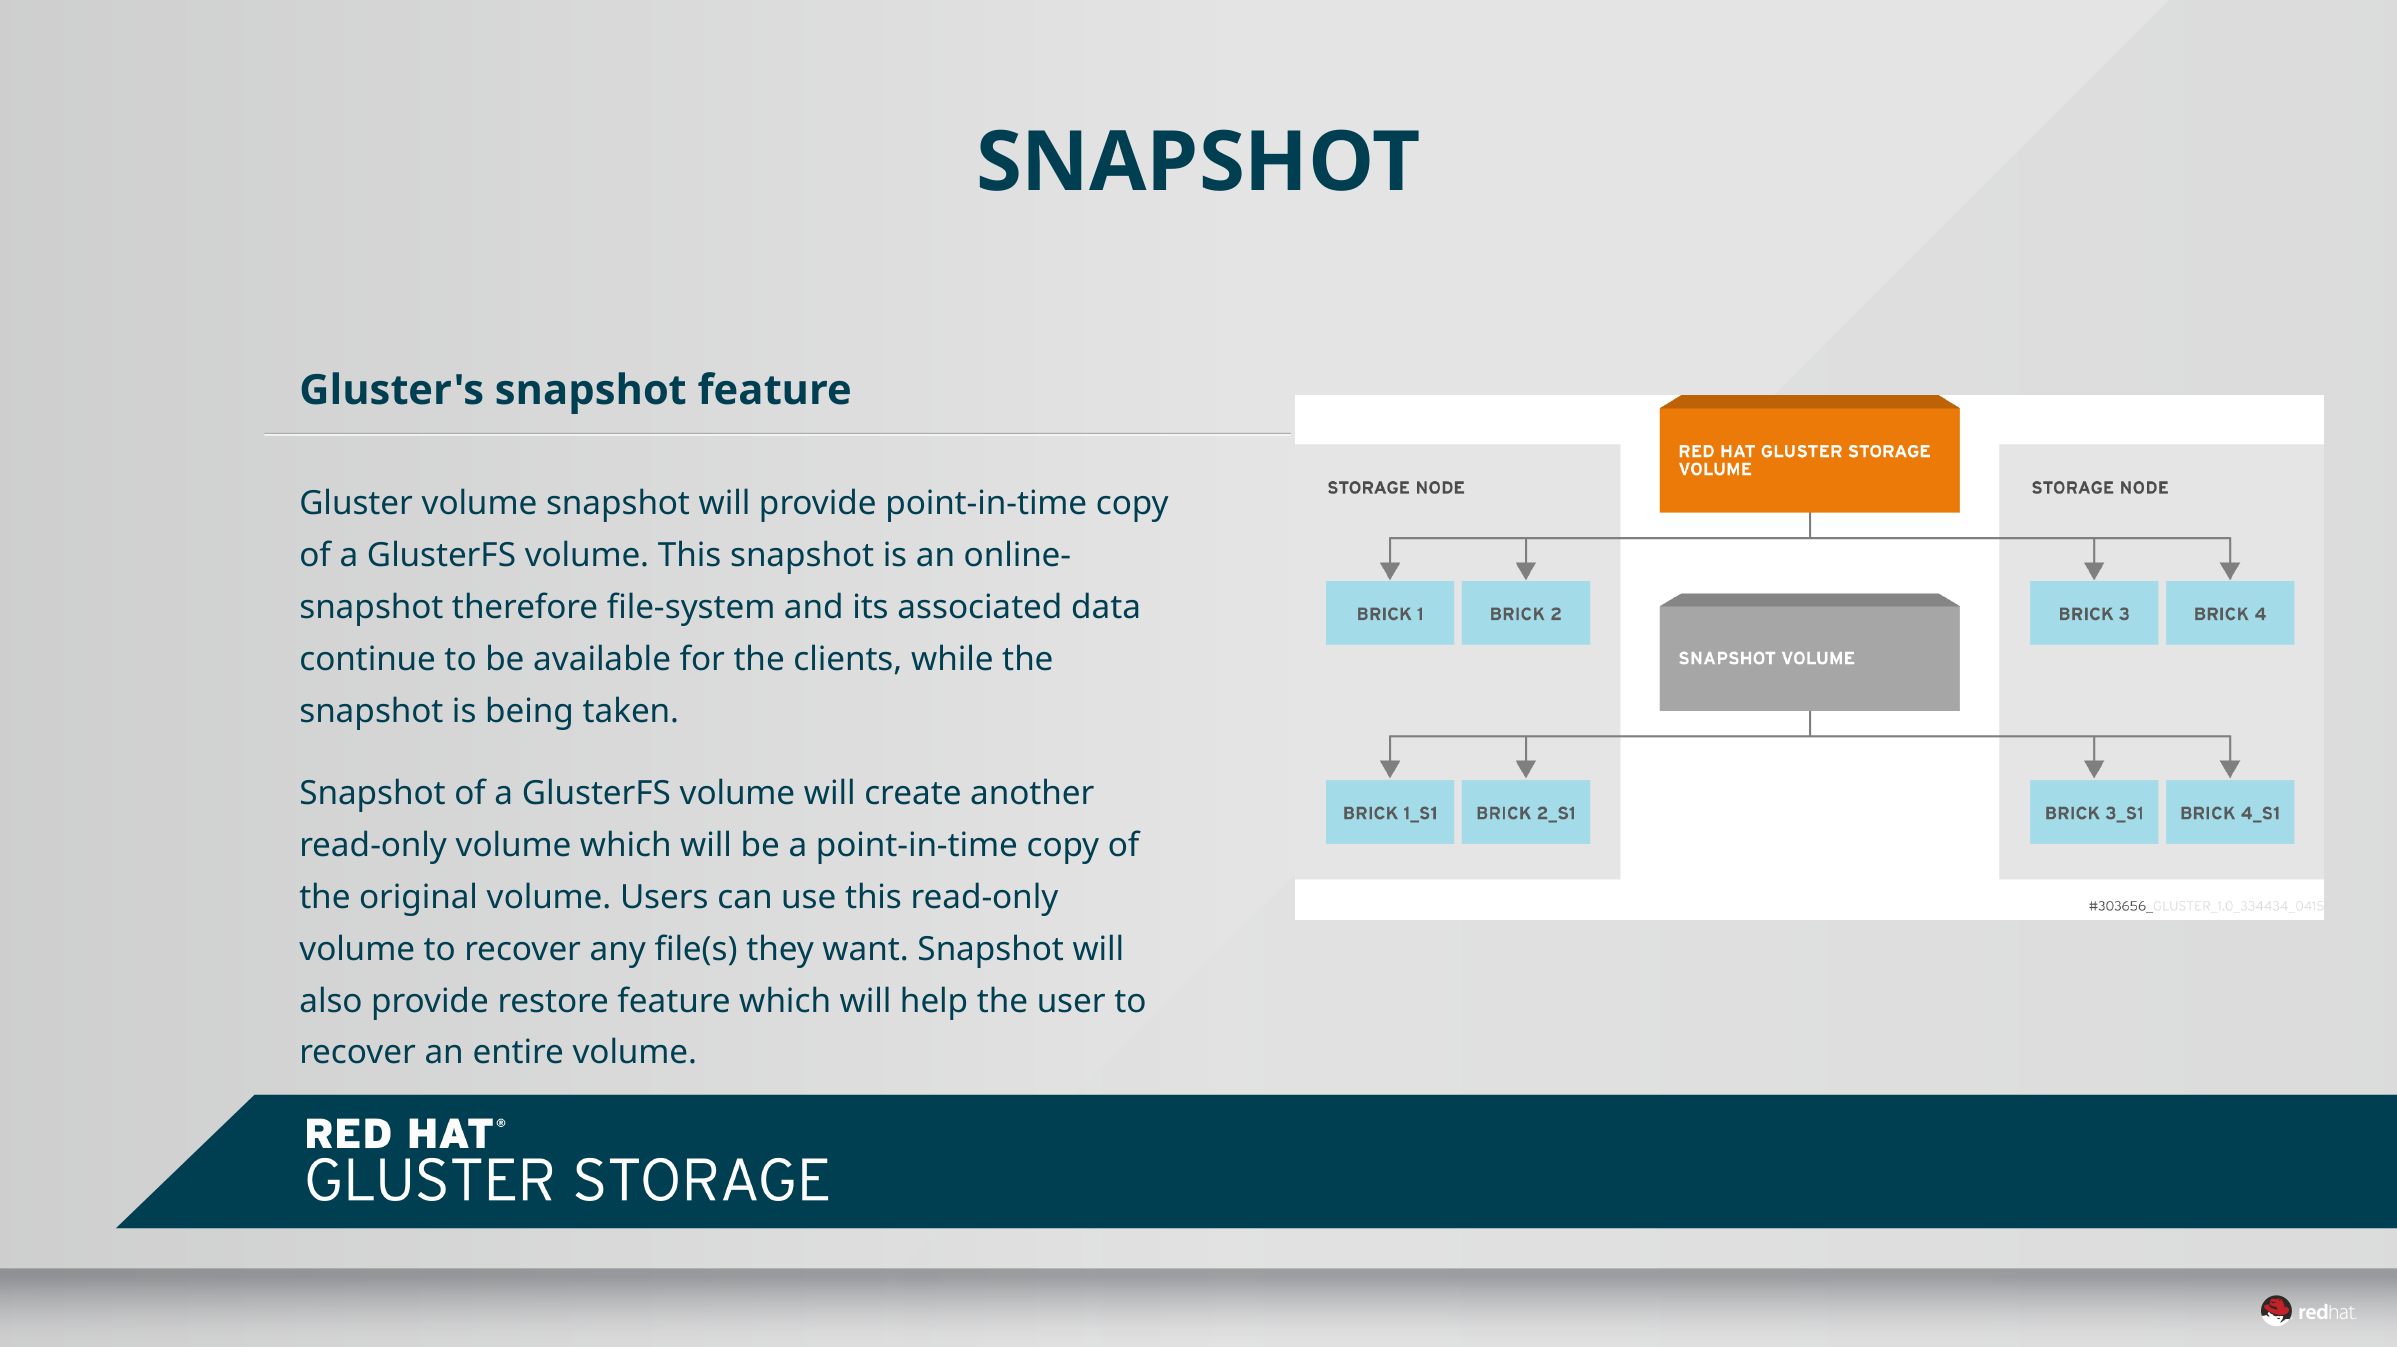

SNAPSHOT
Gluster's snapshot feature
Gluster volume snapshot will provide point-in-time copy of a GlusterFS volume. This snapshot is an online-snapshot therefore file-system and its associated data continue to be available for the clients, while the snapshot is being taken.
Snapshot of a GlusterFS volume will create another read-only volume which will be a point-in-time copy of the original volume. Users can use this read-only volume to recover any file(s) they want. Snapshot will also provide restore feature which will help the user to recover an entire volume.